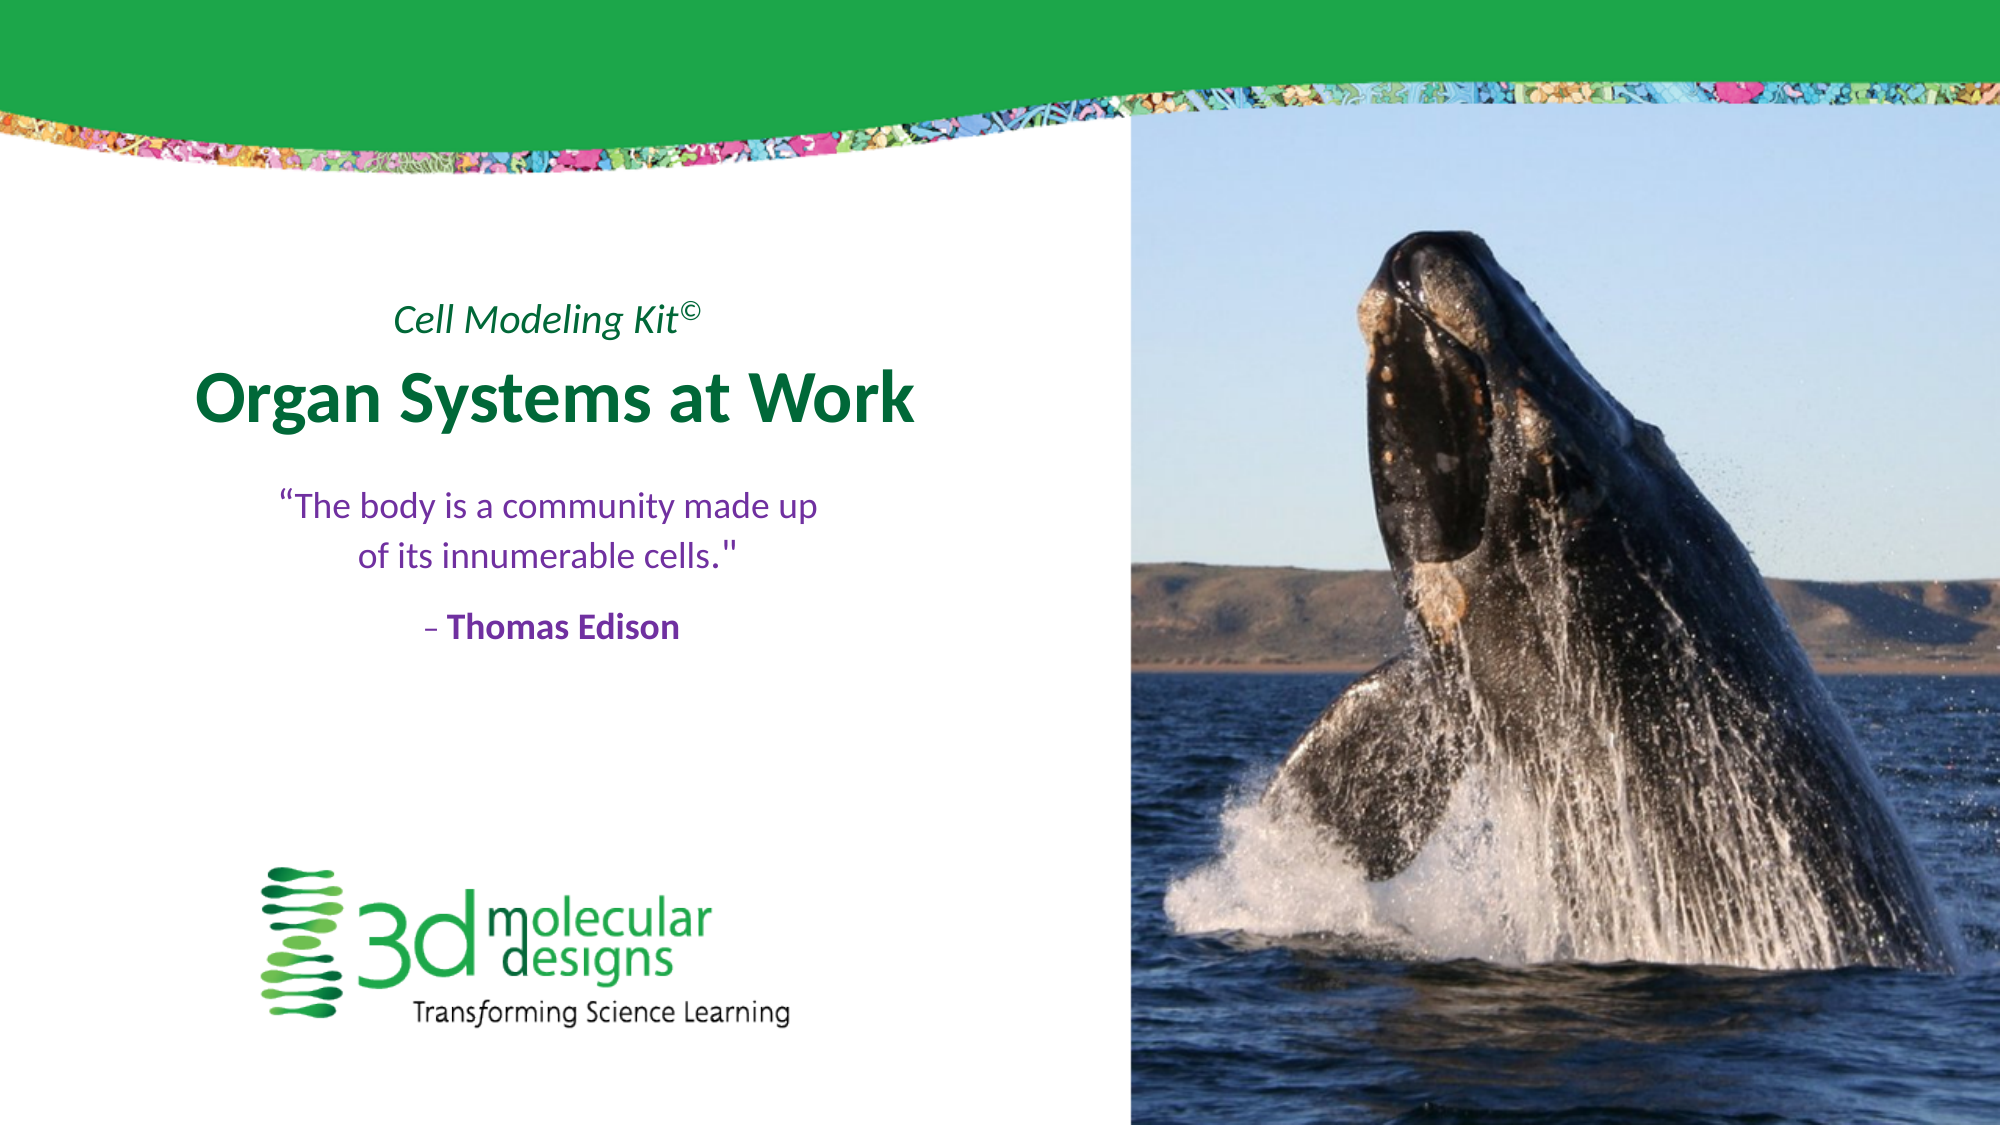

Cell Modeling Kit©
Organ Systems at Work
“The body is a community made up of its innumerable cells."
 – Thomas Edison